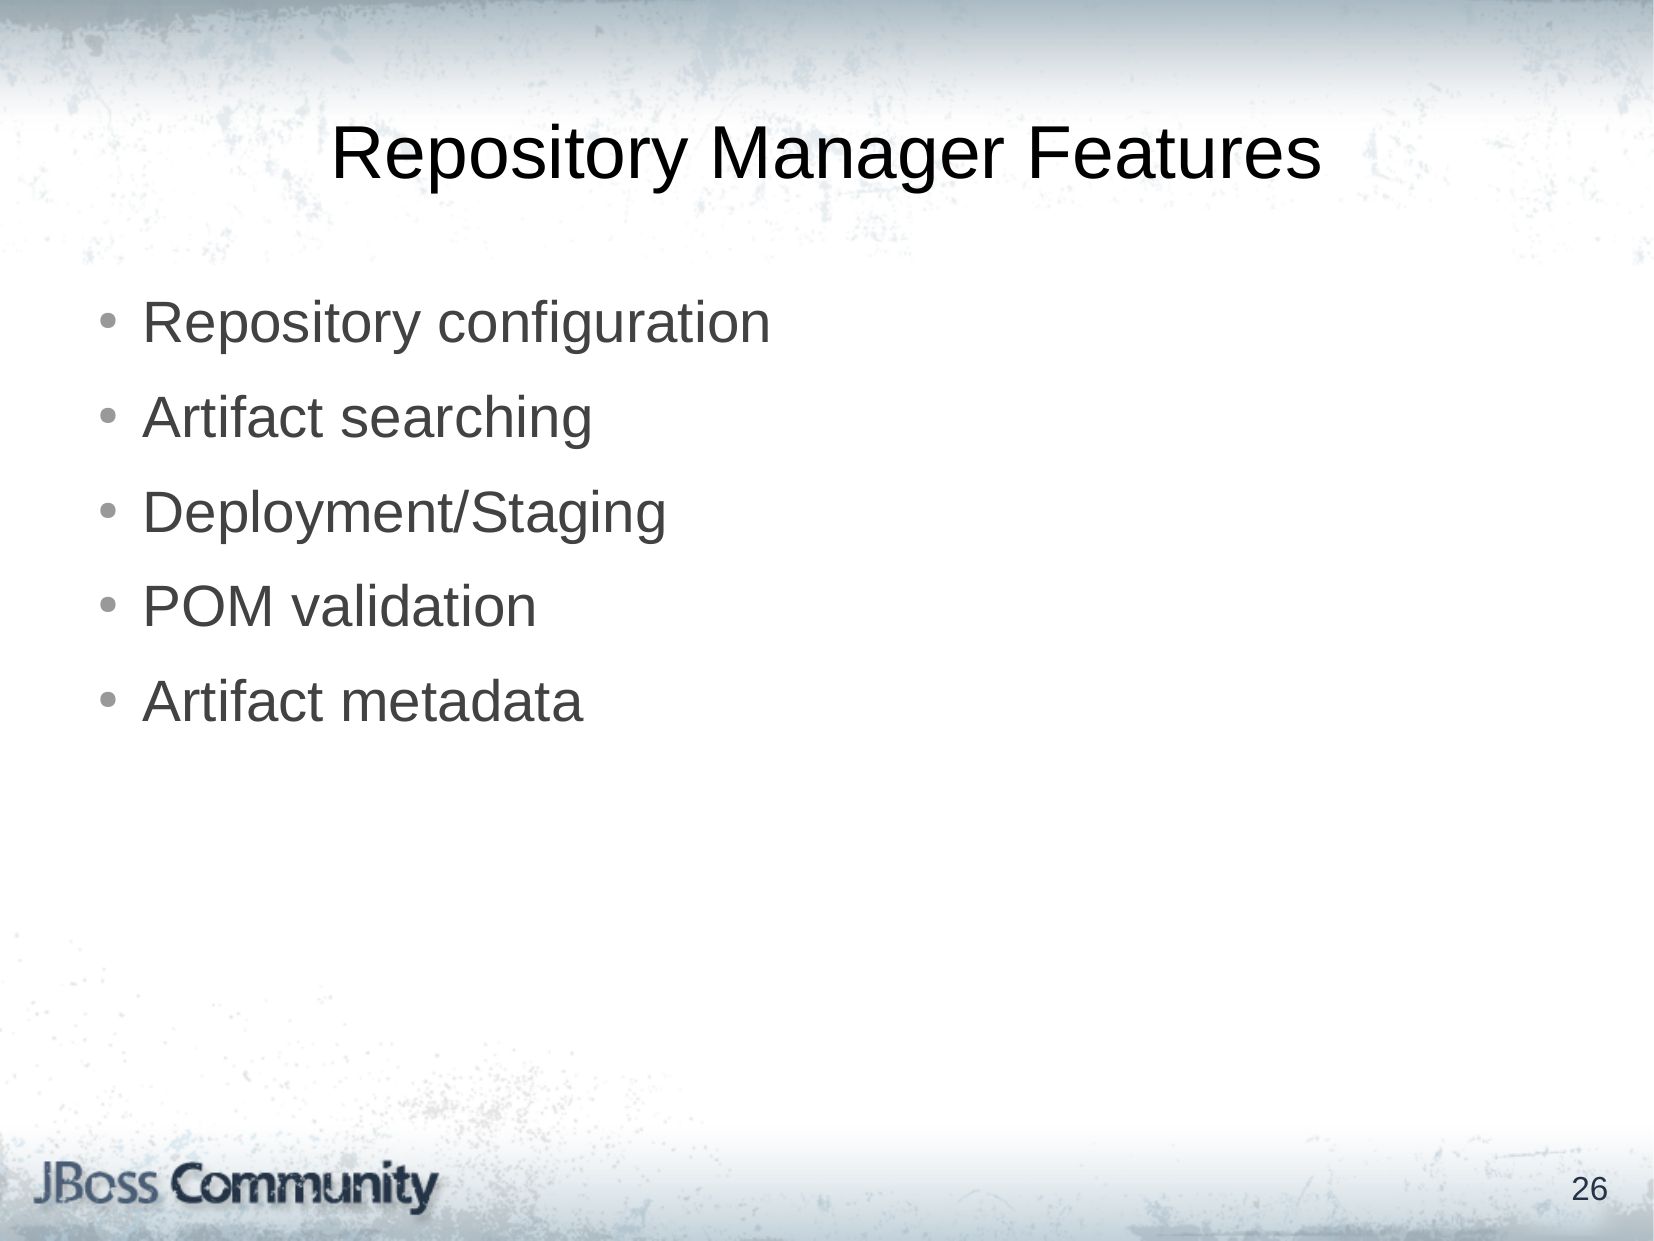

# Repository Manager Features
Repository configuration
Artifact searching
Deployment/Staging
POM validation
Artifact metadata